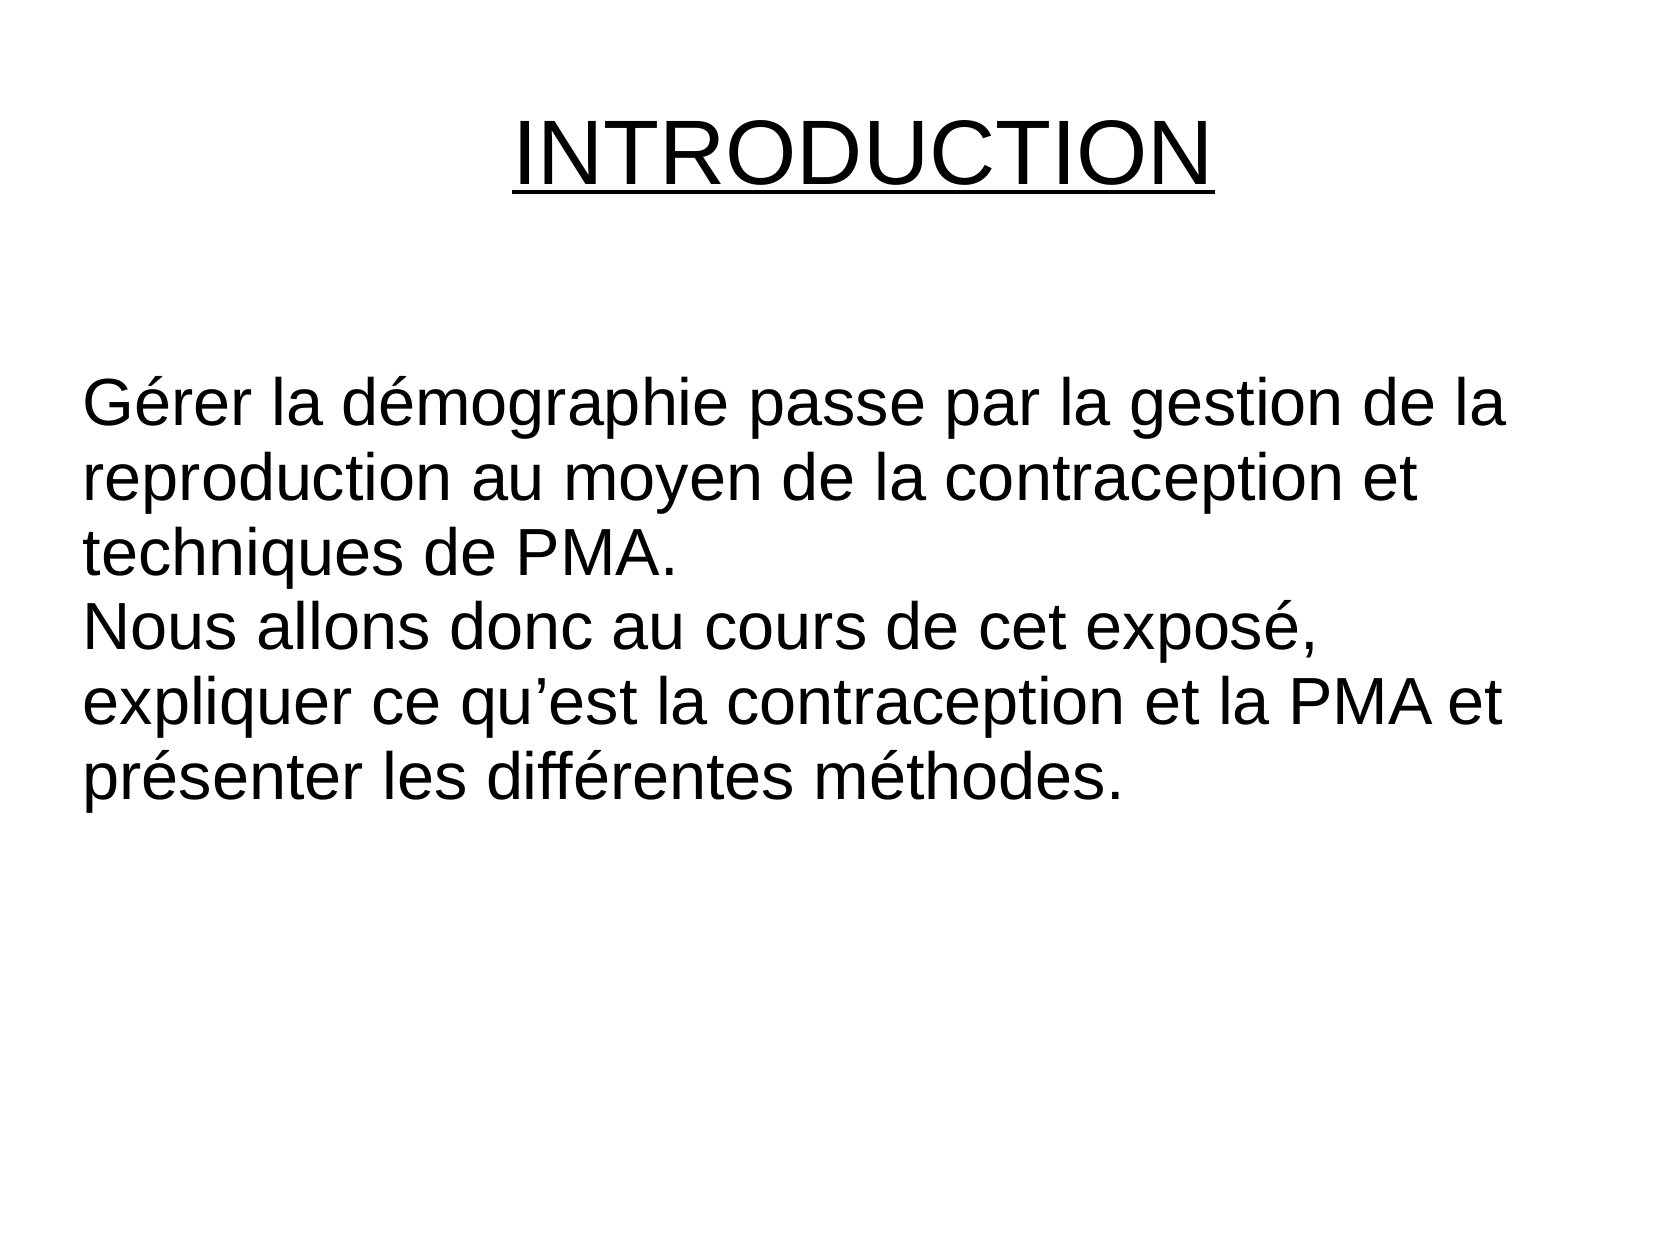

# INTRODUCTION
Gérer la démographie passe par la gestion de la reproduction au moyen de la contraception et techniques de PMA.
Nous allons donc au cours de cet exposé, expliquer ce qu’est la contraception et la PMA et présenter les différentes méthodes.